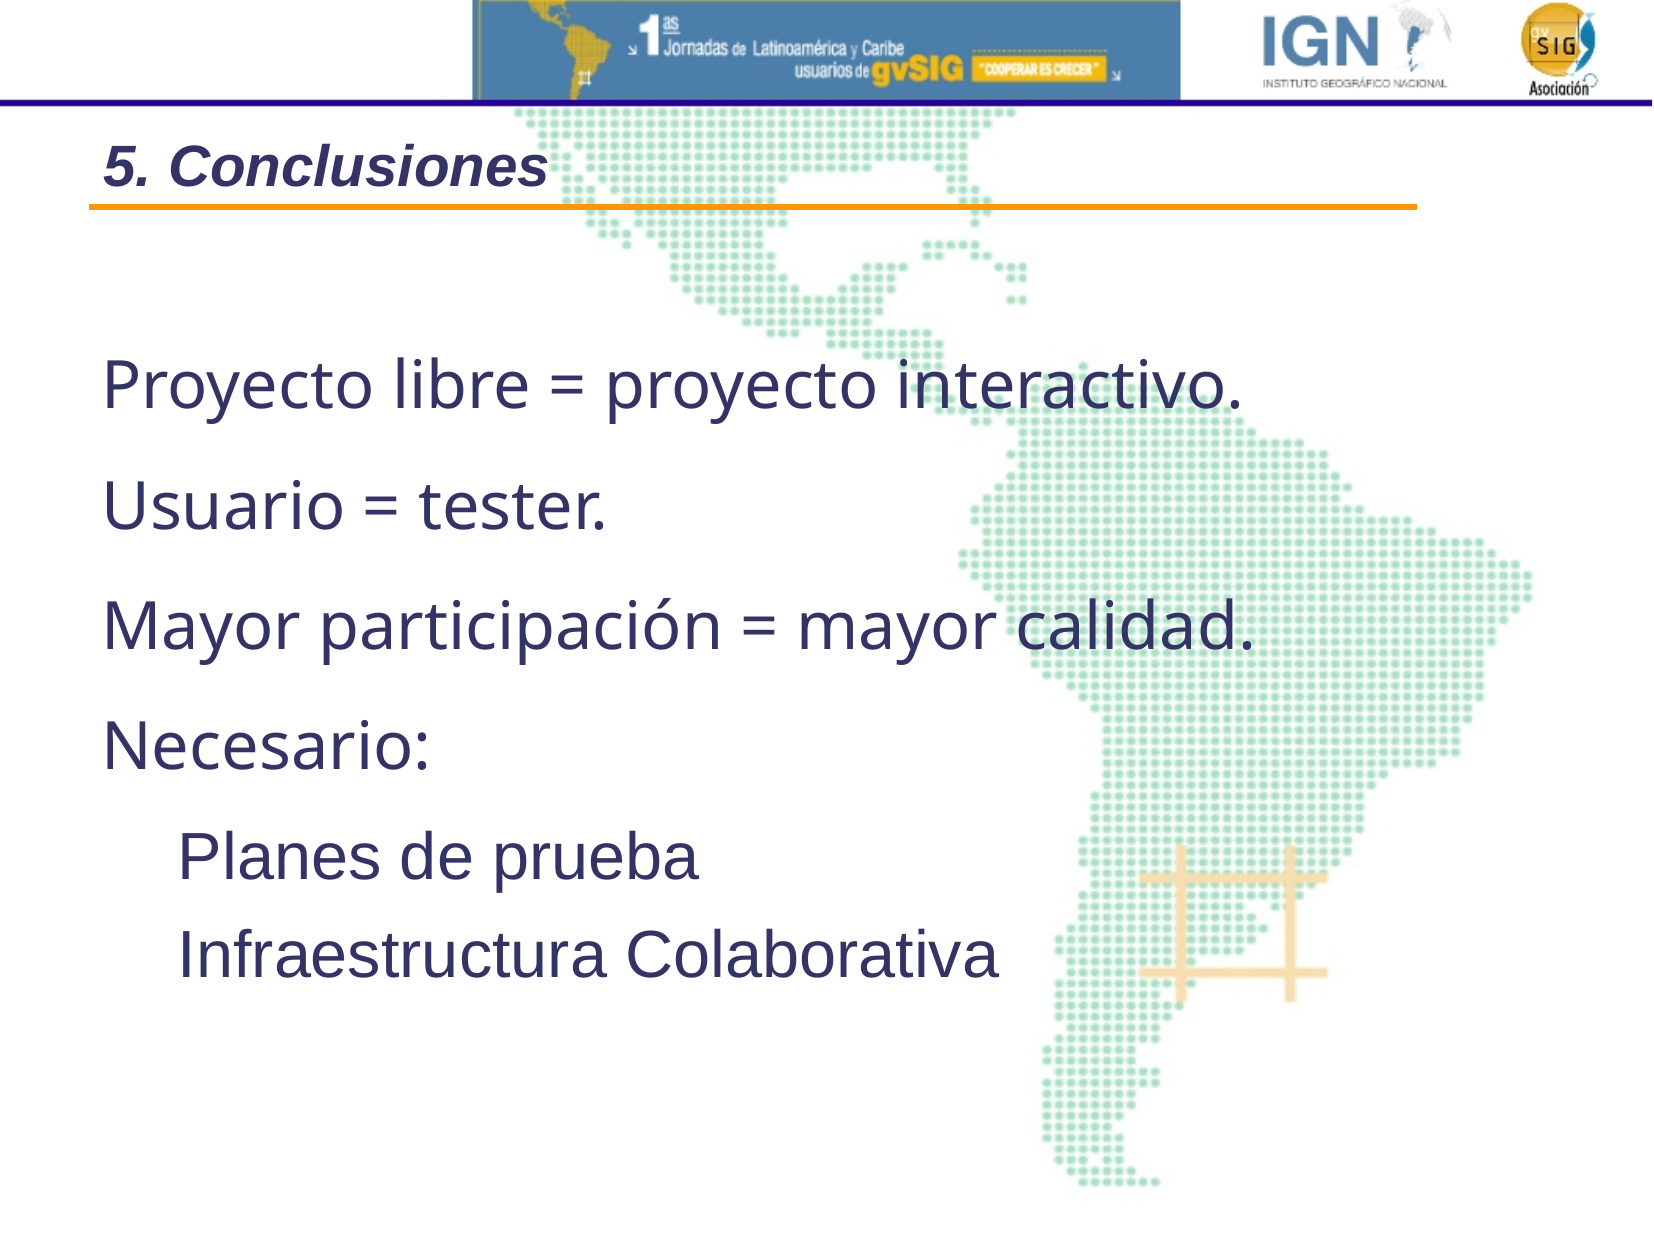

5. Conclusiones
# Proyecto libre = proyecto interactivo.
Usuario = tester.
Mayor participación = mayor calidad.
Necesario:
Planes de prueba
Infraestructura Colaborativa